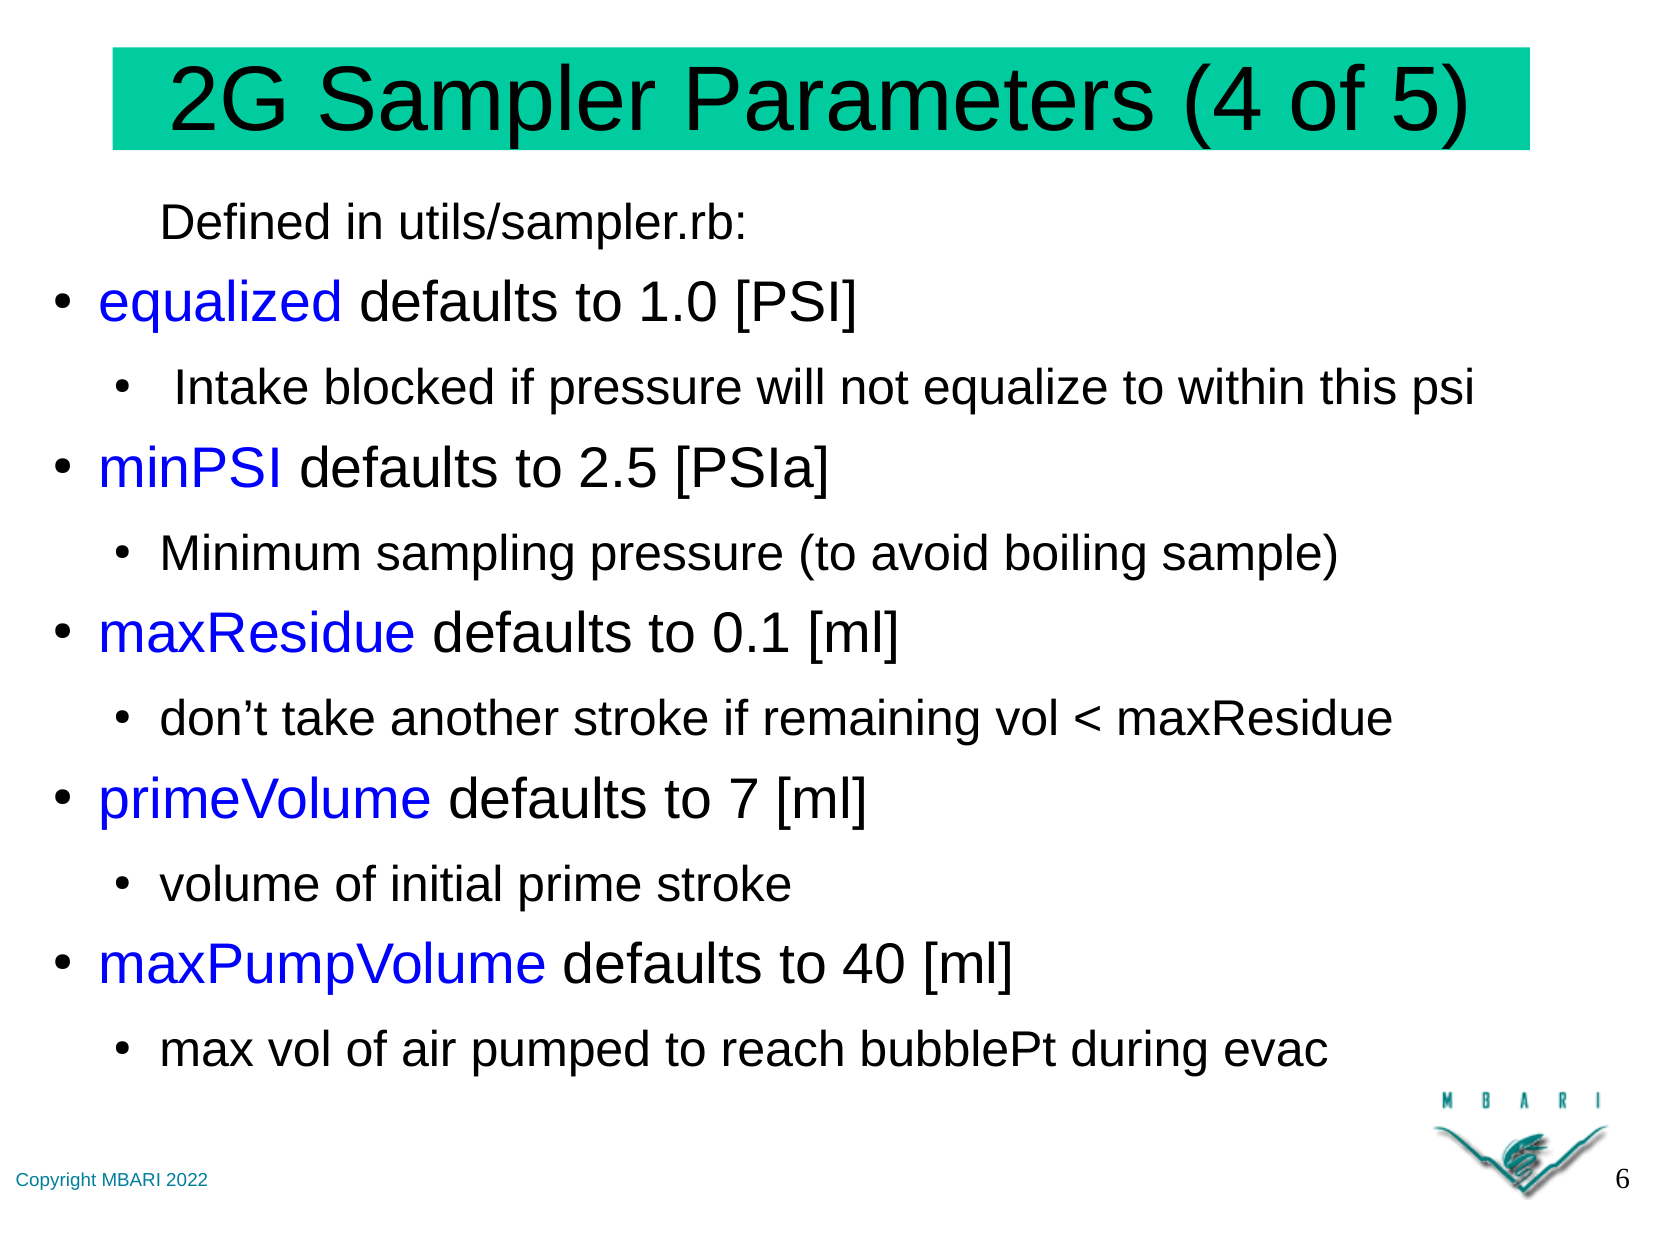

# 2G Sampler Parameters (4 of 5)
Defined in utils/sampler.rb:
equalized defaults to 1.0 [PSI]
 Intake blocked if pressure will not equalize to within this psi
minPSI defaults to 2.5 [PSIa]
Minimum sampling pressure (to avoid boiling sample)
maxResidue defaults to 0.1 [ml]
don’t take another stroke if remaining vol < maxResidue
primeVolume defaults to 7 [ml]
volume of initial prime stroke
maxPumpVolume defaults to 40 [ml]
max vol of air pumped to reach bubblePt during evac